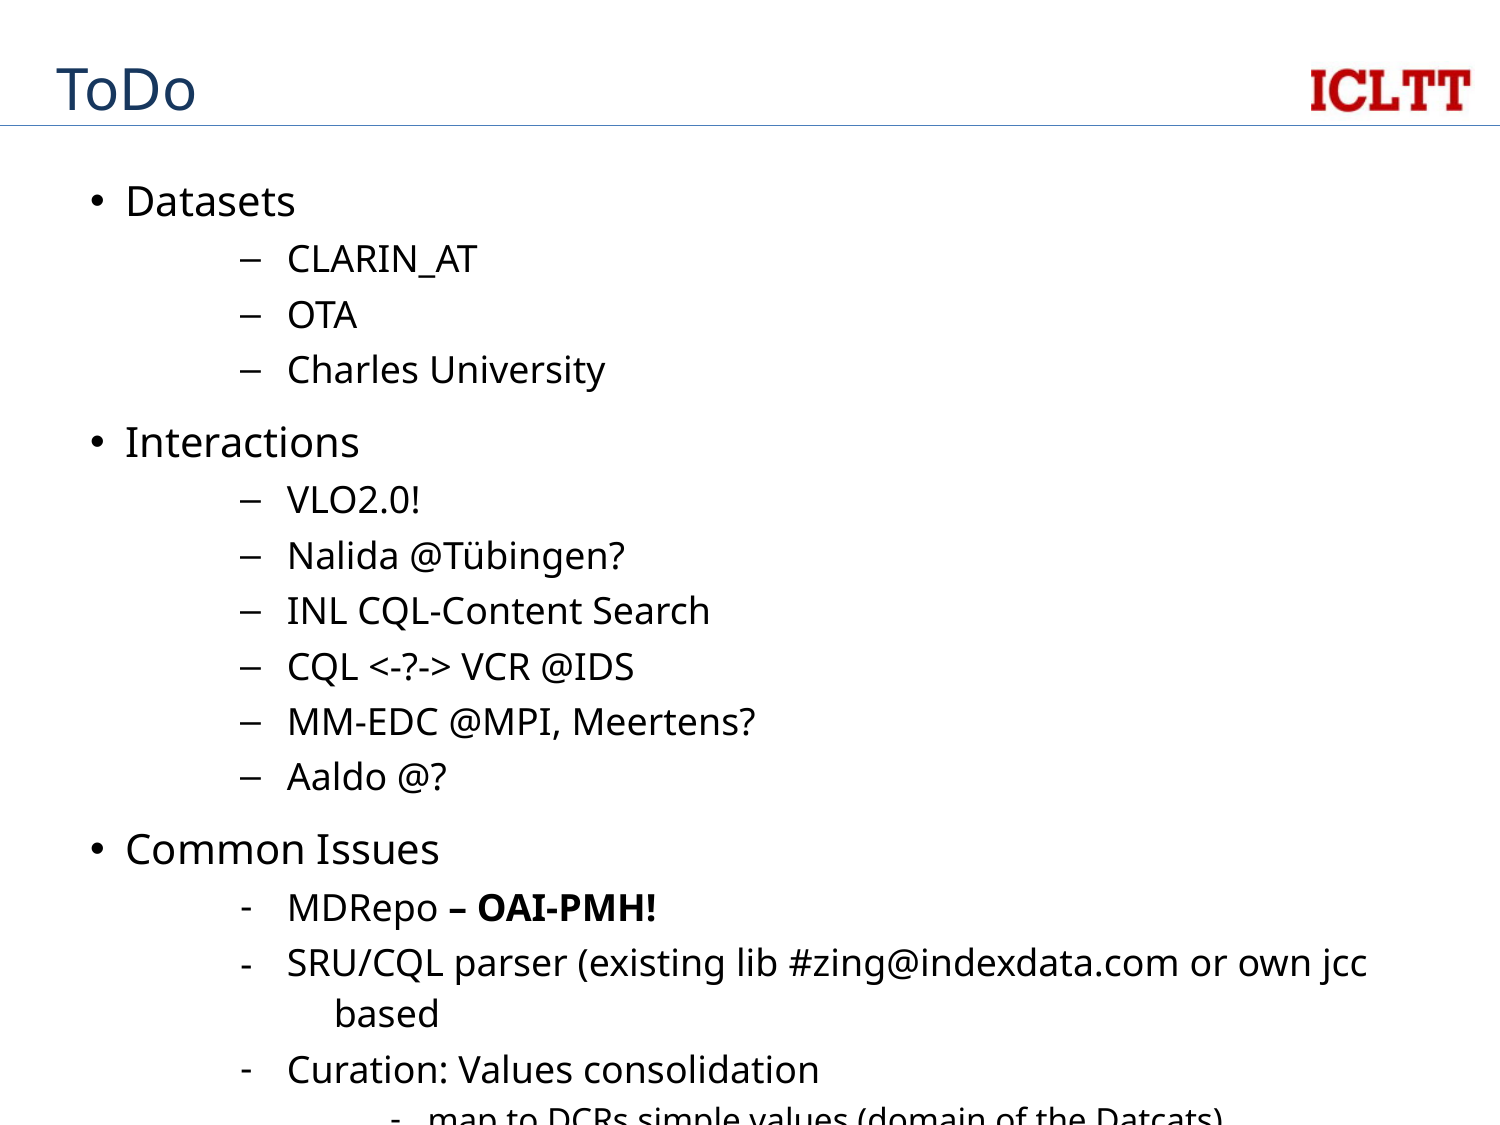

# ToDo
Datasets
CLARIN_AT
OTA
Charles University
Interactions
VLO2.0!
Nalida @Tübingen?
INL CQL-Content Search
CQL <-?-> VCR @IDS
MM-EDC @MPI, Meertens?
Aaldo @?
Common Issues
MDRepo – OAI-PMH!
SRU/CQL parser (existing lib #zing@indexdata.com or own jcc based
Curation: Values consolidation
map to DCRs simple values (domain of the Datcats)